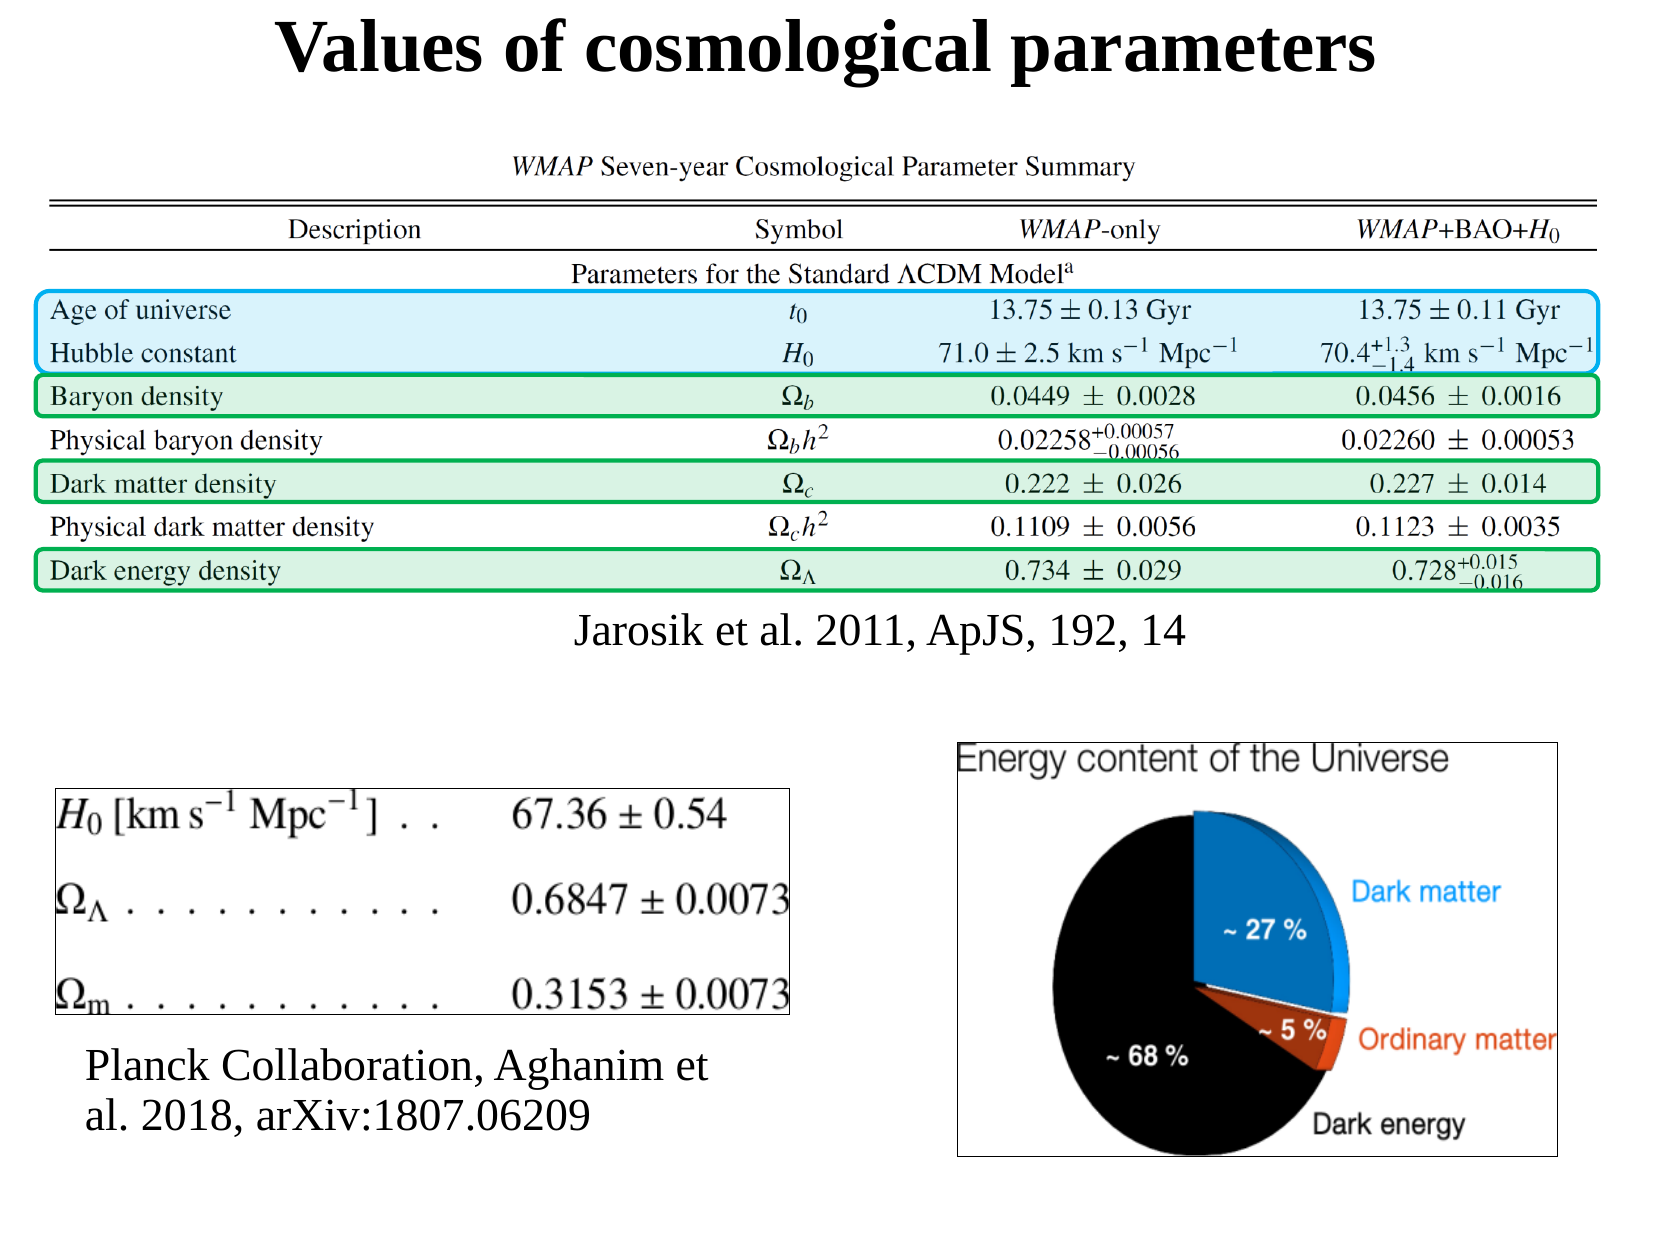

# Values of cosmological parameters
Jarosik et al. 2011, ApJS, 192, 14
Planck Collaboration, Aghanim et al. 2018, arXiv:1807.06209